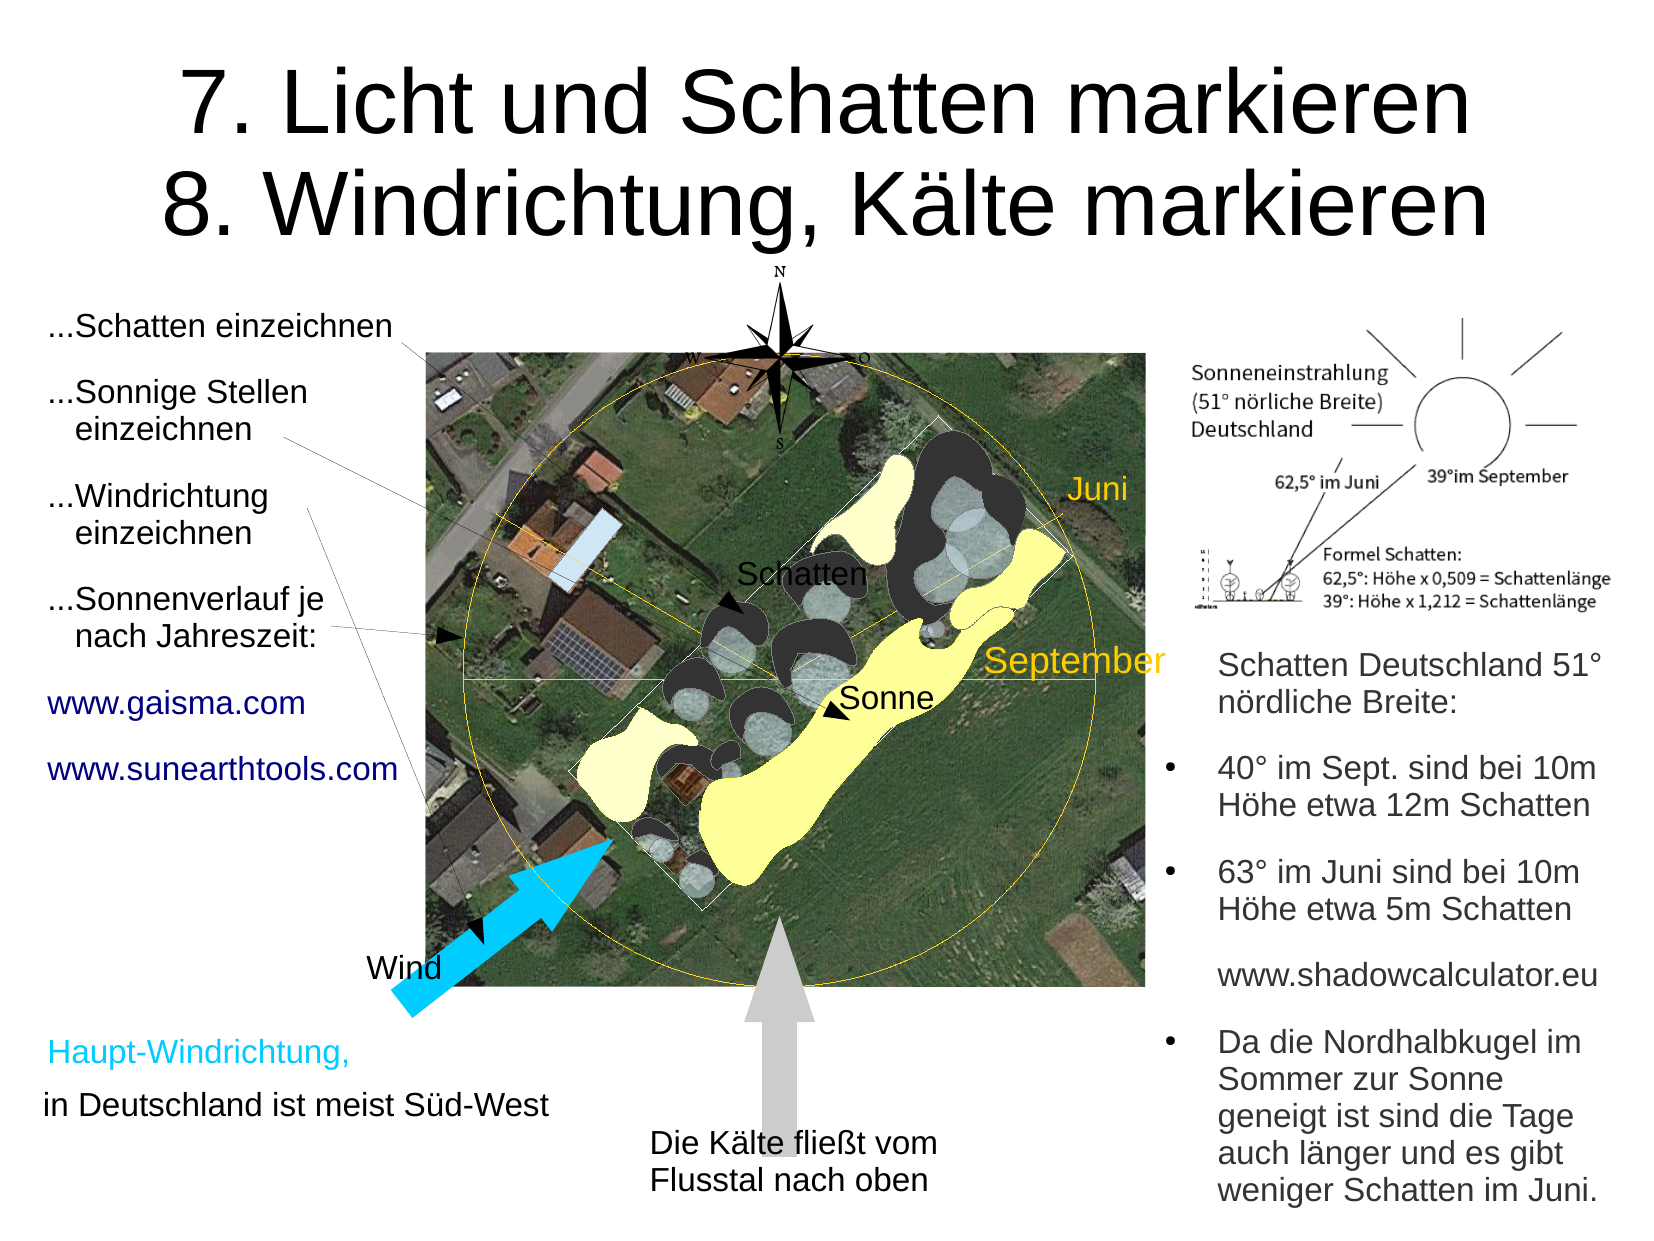

# 7. Licht und Schatten markieren 8. Windrichtung, Kälte markieren
...Schatten einzeichnen
...Sonnige Stellen einzeichnen
...Windrichtung einzeichnen
...Sonnenverlauf je nach Jahreszeit:
www.gaisma.com
www.sunearthtools.com
Juni
Schatten
September
Schatten Deutschland 51° nördliche Breite:
40° im Sept. sind bei 10m Höhe etwa 12m Schatten
63° im Juni sind bei 10m Höhe etwa 5m Schatten
www.shadowcalculator.eu
Da die Nordhalbkugel im Sommer zur Sonne geneigt ist sind die Tage auch länger und es gibt weniger Schatten im Juni.
Sonne
Wind
Haupt-Windrichtung,
 in Deutschland ist meist Süd-West
Die Kälte fließt vom Flusstal nach oben
Sonnenei
www.gaisma.com
www.sunearthtools.com